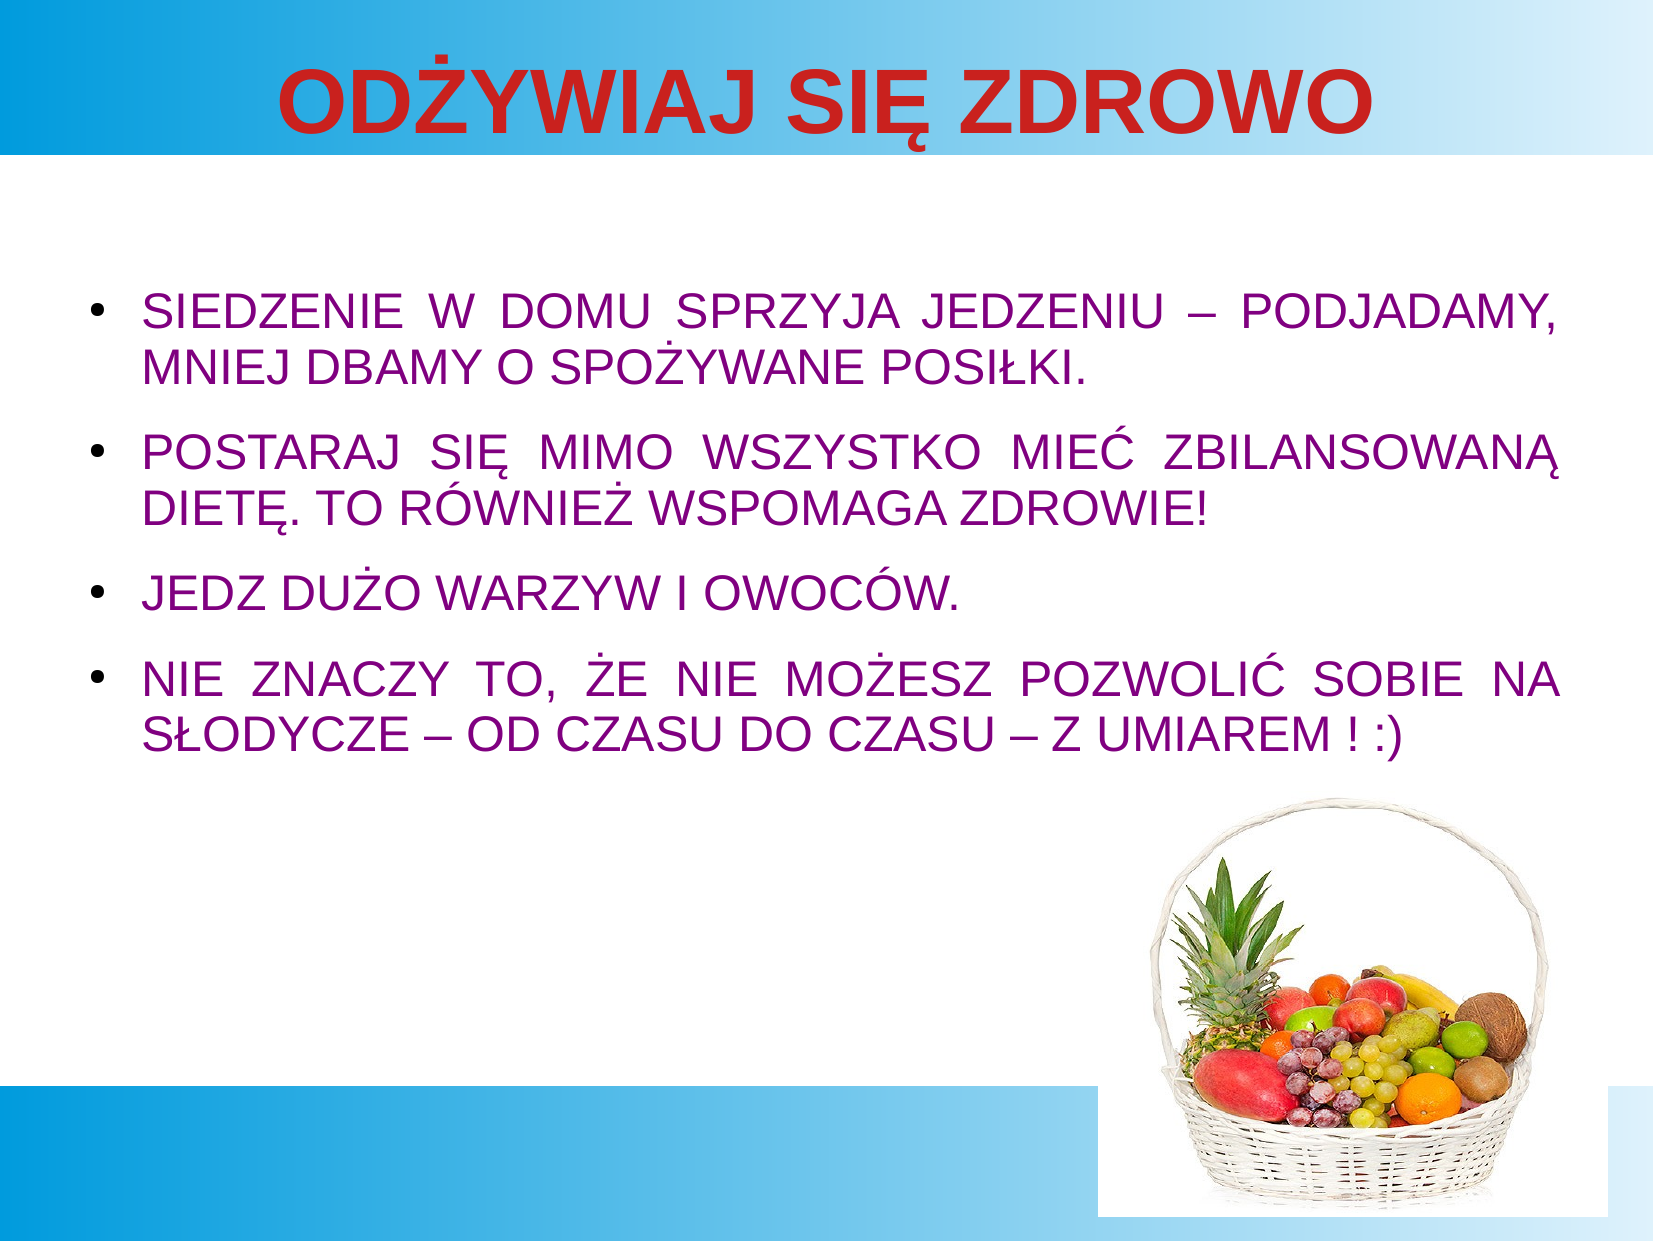

# ODŻYWIAJ SIĘ ZDROWO
SIEDZENIE W DOMU SPRZYJA JEDZENIU – PODJADAMY, MNIEJ DBAMY O SPOŻYWANE POSIŁKI.
POSTARAJ SIĘ MIMO WSZYSTKO MIEĆ ZBILANSOWANĄ DIETĘ. TO RÓWNIEŻ WSPOMAGA ZDROWIE!
JEDZ DUŻO WARZYW I OWOCÓW.
NIE ZNACZY TO, ŻE NIE MOŻESZ POZWOLIĆ SOBIE NA SŁODYCZE – OD CZASU DO CZASU – Z UMIAREM ! :)